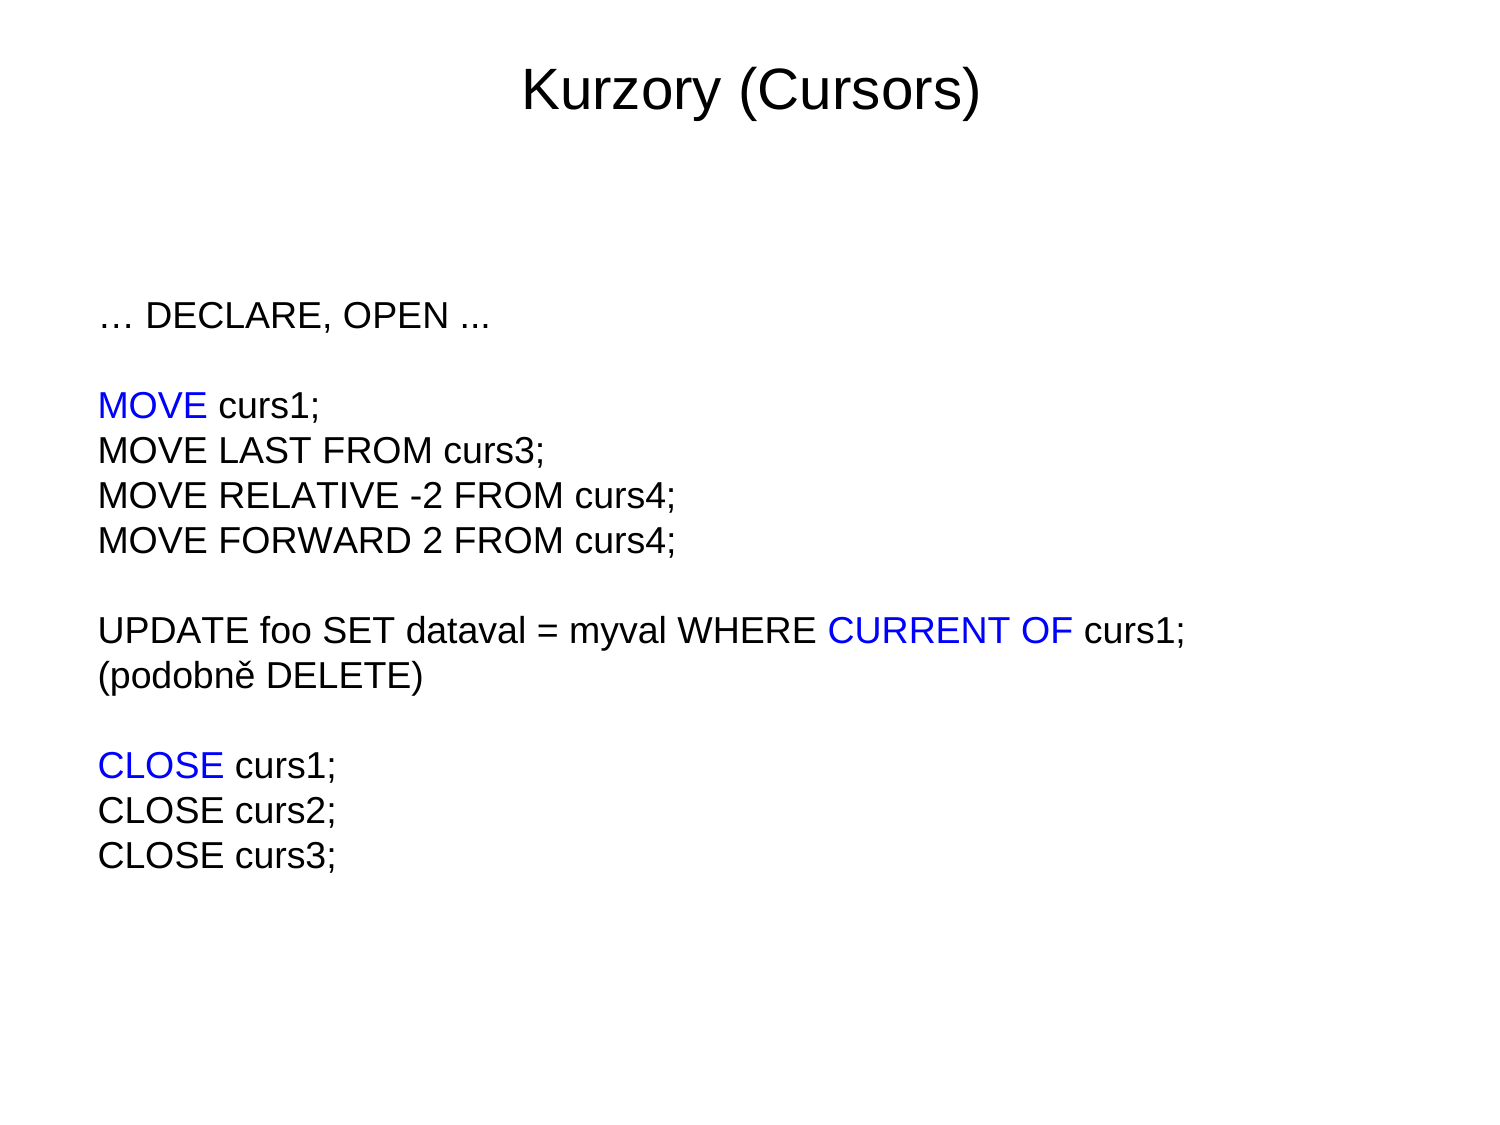

# Kurzory (Cursors)
… DECLARE, OPEN ...
MOVE curs1;
MOVE LAST FROM curs3;
MOVE RELATIVE -2 FROM curs4;
MOVE FORWARD 2 FROM curs4;
UPDATE foo SET dataval = myval WHERE CURRENT OF curs1;
(podobně DELETE)
CLOSE curs1;
CLOSE curs2;
CLOSE curs3;